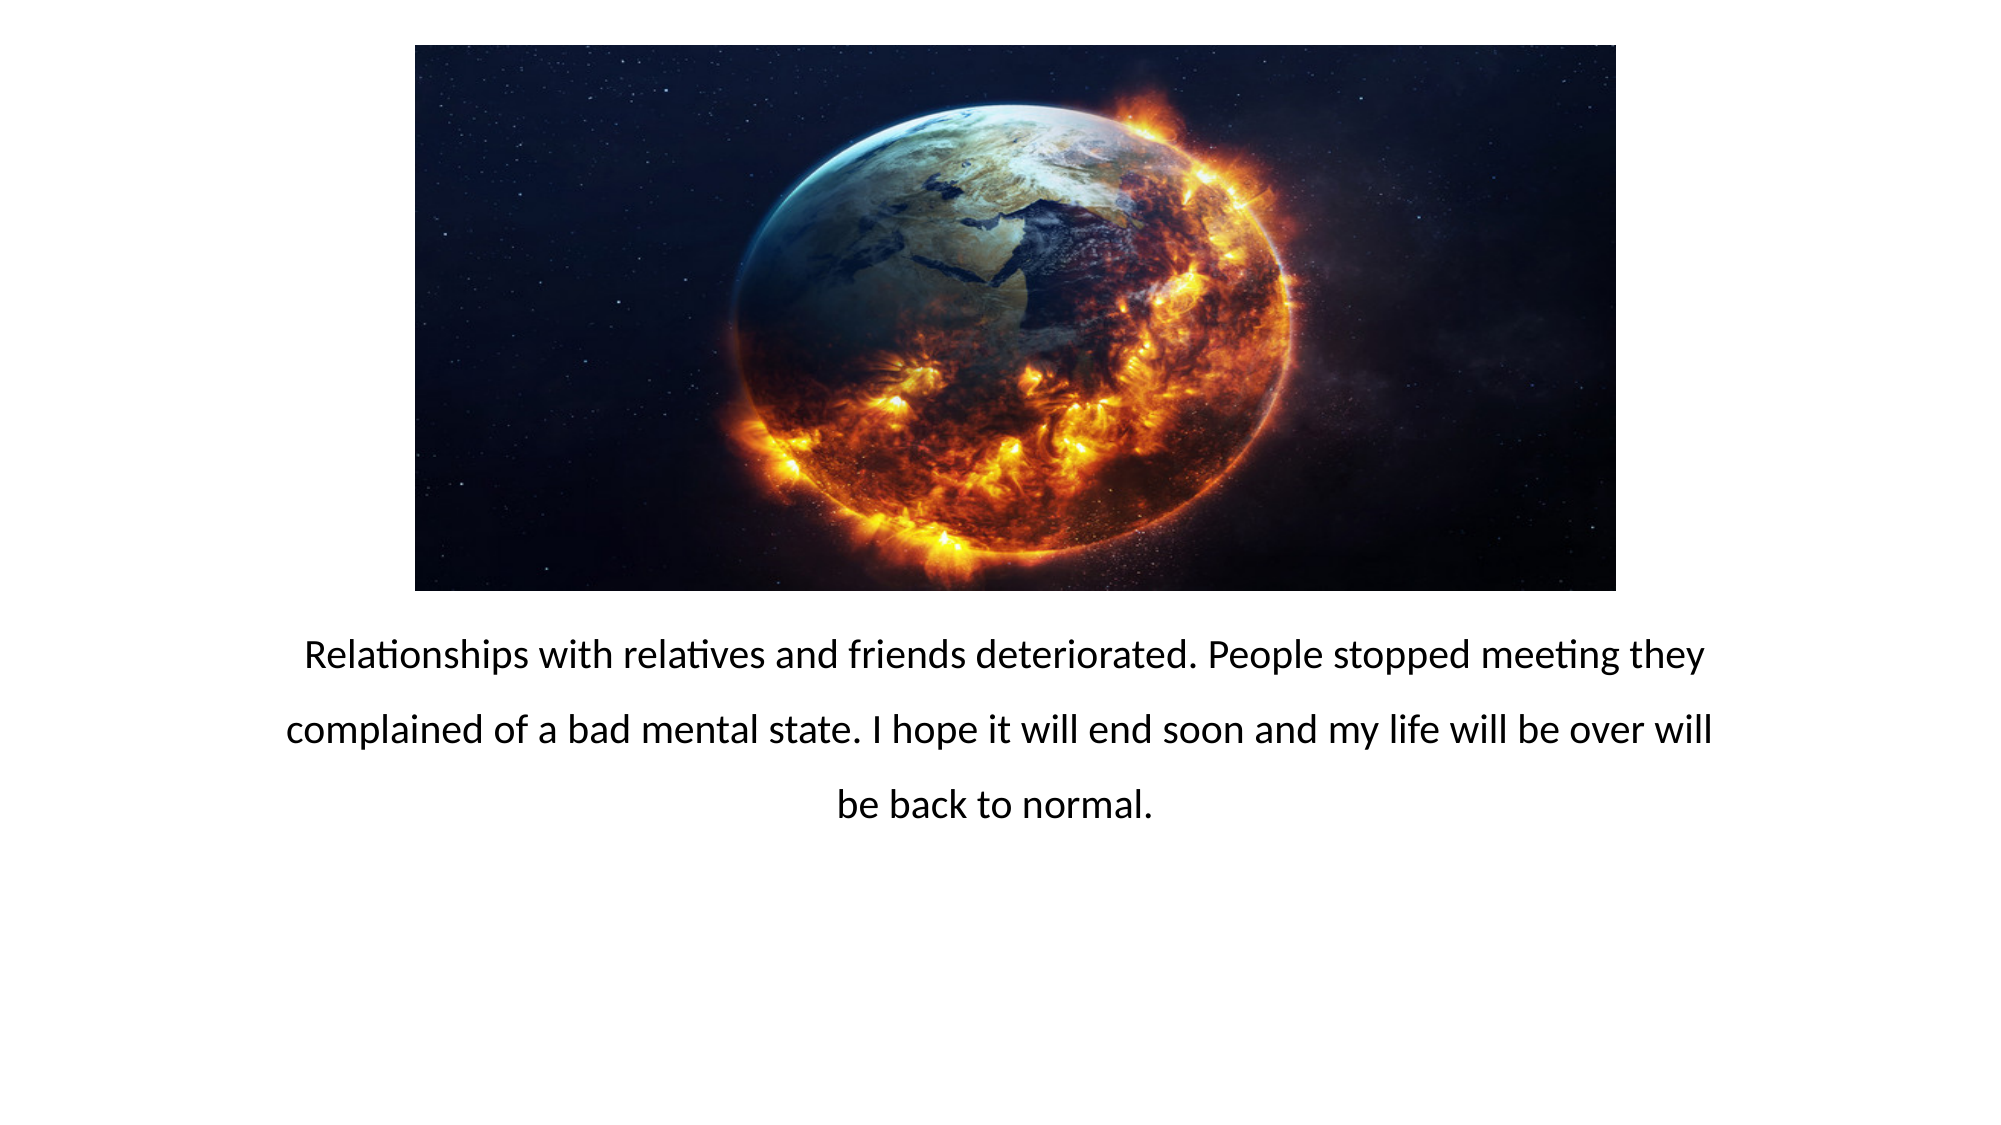

#
 Relationships with relatives and friends deteriorated. People stopped meeting they complained of a bad mental state. I hope it will end soon and my life will be over will be back to normal.